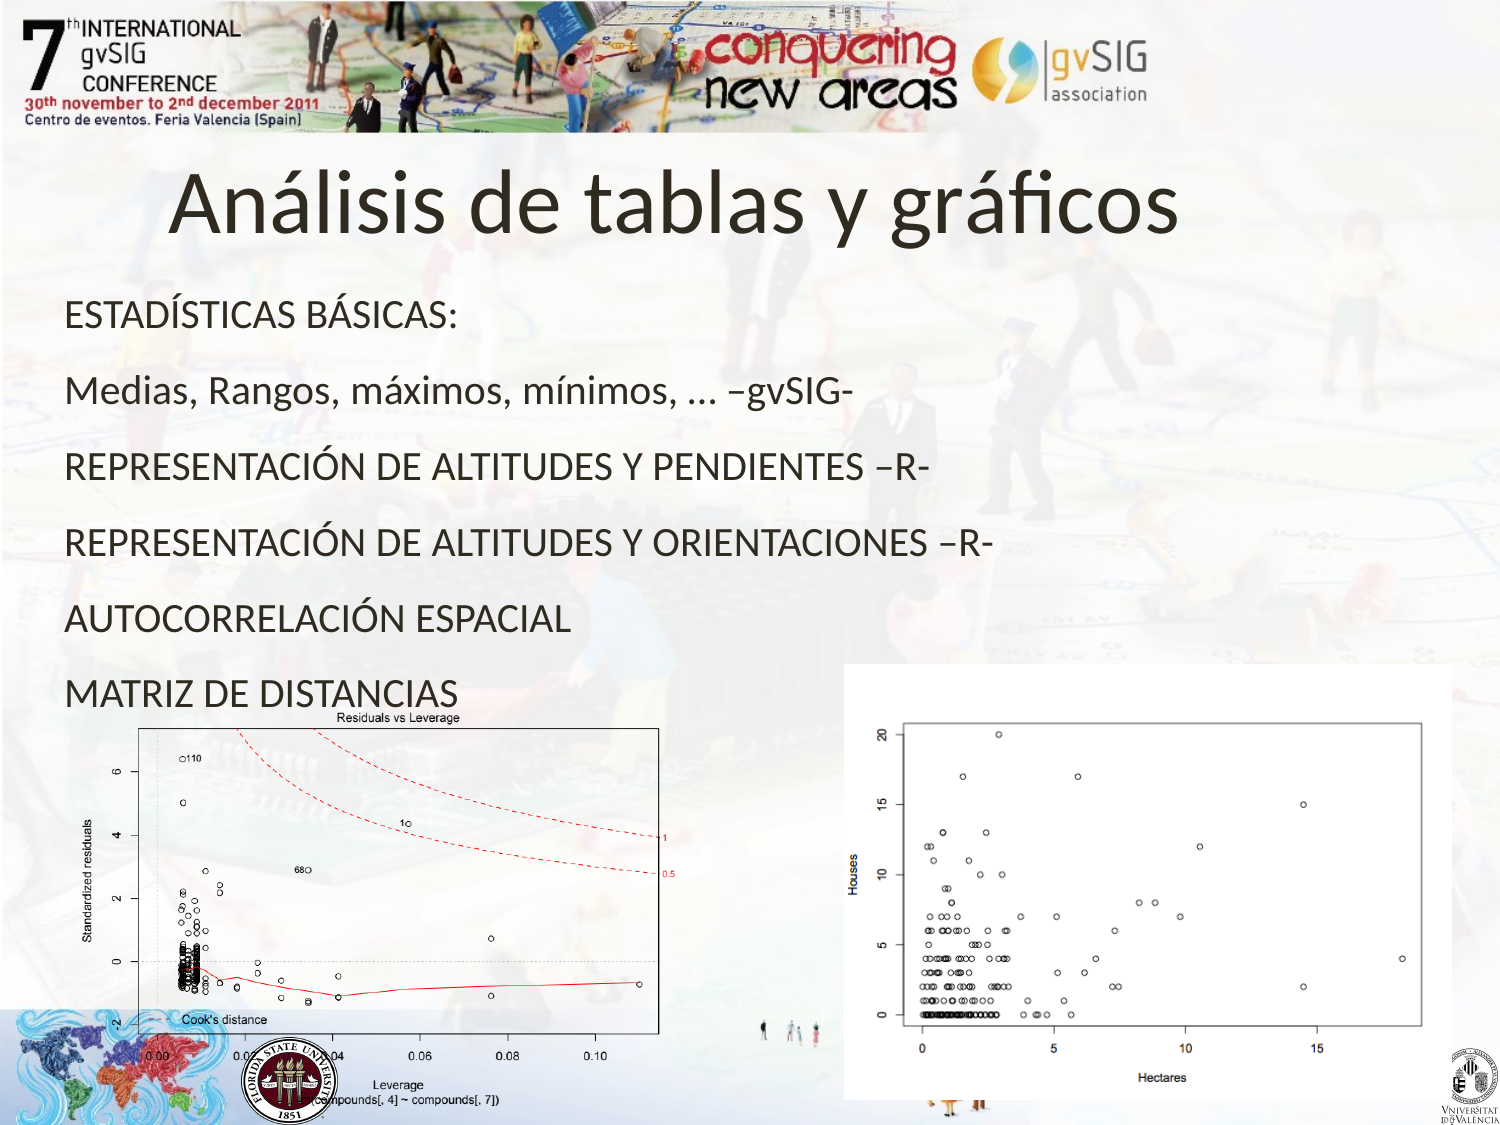

# Análisis de tablas y gráficos
ESTADÍSTICAS BÁSICAS:
Medias, Rangos, máximos, mínimos, … –gvSIG-
REPRESENTACIÓN DE ALTITUDES Y PENDIENTES –R-
REPRESENTACIÓN DE ALTITUDES Y ORIENTACIONES –R-
AUTOCORRELACIÓN ESPACIAL
MATRIZ DE DISTANCIAS